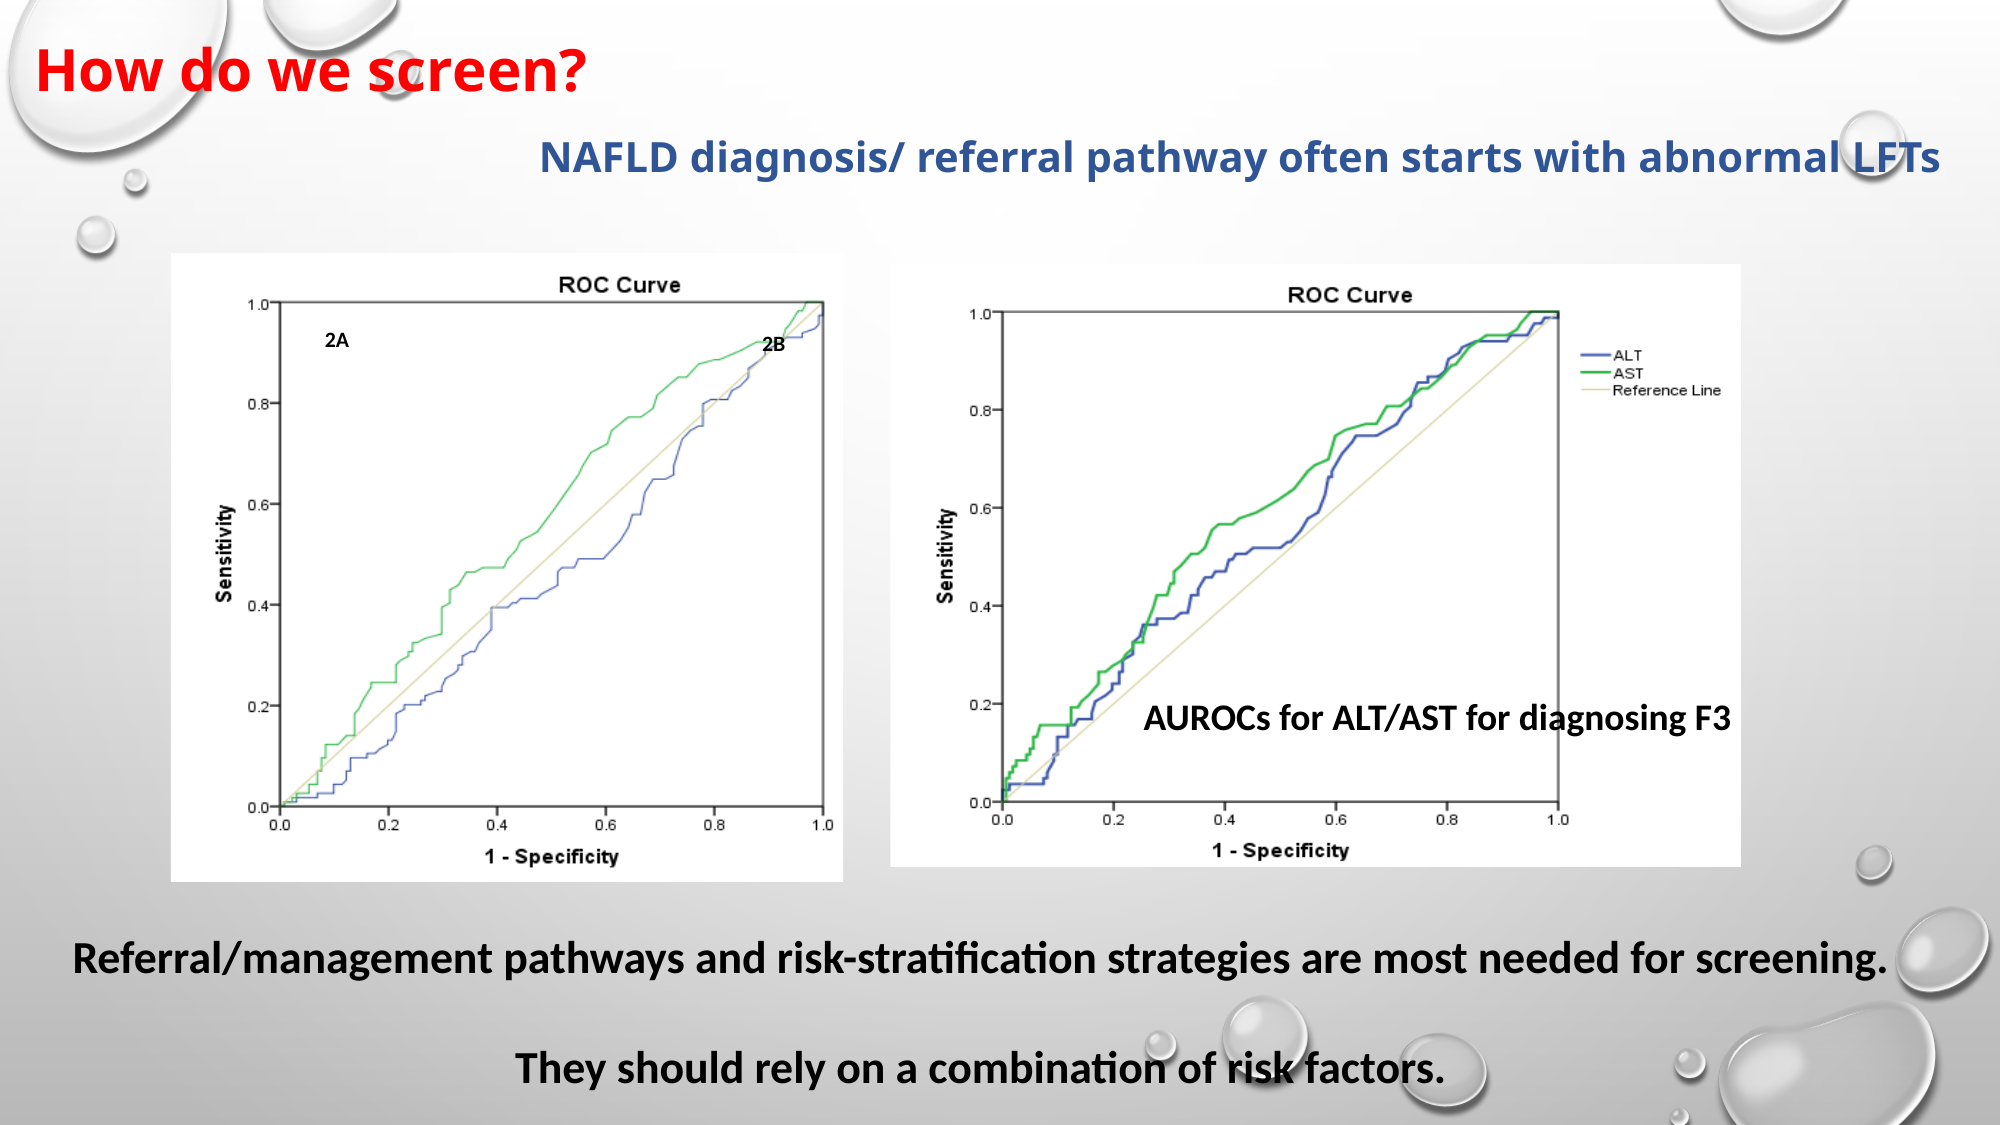

How do we screen?
NAFLD diagnosis/ referral pathway often starts with abnormal LFTs
2A
2B
AUROCs for ALT/AST for diagnosing F3
Referral/management pathways and risk-stratification strategies are most needed for screening.
They should rely on a combination of risk factors.